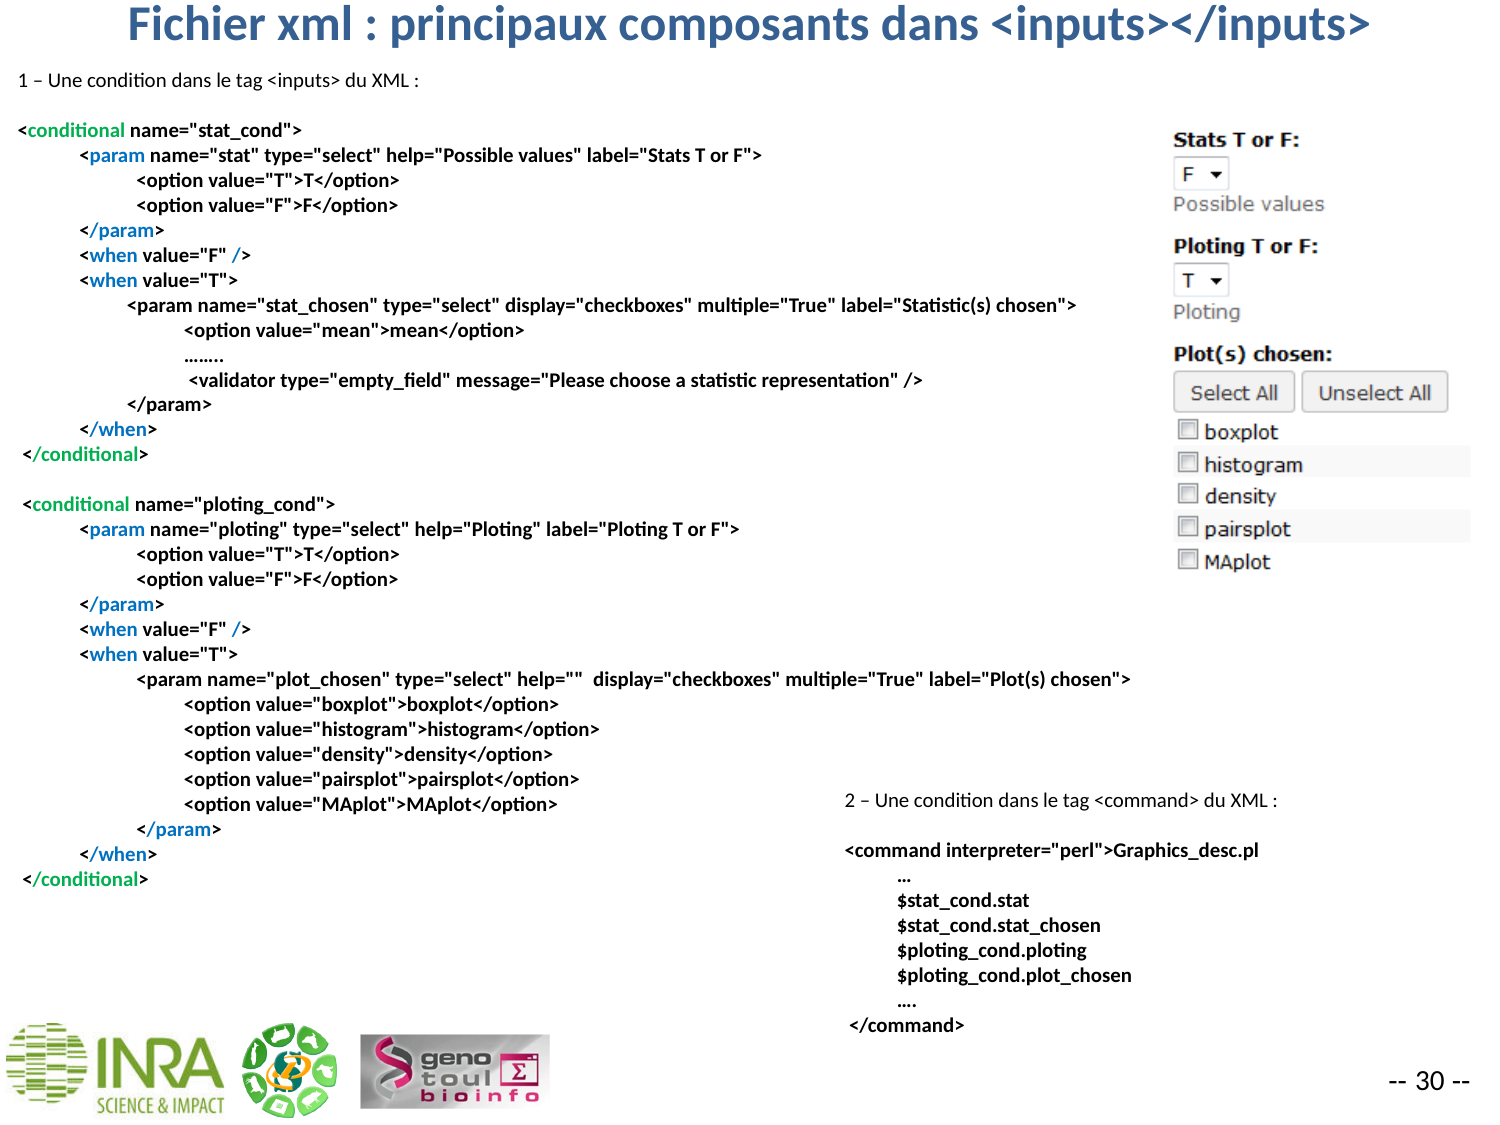

Fichier xml : principaux composants dans <inputs></inputs>
1 – Une condition dans le tag <inputs> du XML :
<conditional name="stat_cond">
             <param name="stat" type="select" help="Possible values" label="Stats T or F">
                         <option value="T">T</option>
                         <option value="F">F</option>
             </param>
             <when value="F" />
             <when value="T">
                       <param name="stat_chosen" type="select" display="checkboxes" multiple="True" label="Statistic(s) chosen">
                                   <option value="mean">mean</option>
                                   ……..
                                    <validator type="empty_field" message="Please choose a statistic representation" />
                       </param>
             </when>
 </conditional>
 <conditional name="ploting_cond">
             <param name="ploting" type="select" help="Ploting" label="Ploting T or F">
                         <option value="T">T</option>
                         <option value="F">F</option>
             </param>
             <when value="F" />
             <when value="T">
                         <param name="plot_chosen" type="select" help=""  display="checkboxes" multiple="True" label="Plot(s) chosen">
                                   <option value="boxplot">boxplot</option>
                                   <option value="histogram">histogram</option>
                                   <option value="density">density</option>
                                   <option value="pairsplot">pairsplot</option>
                                   <option value="MAplot">MAplot</option>
                         </param>
             </when>
 </conditional>
2 – Une condition dans le tag <command> du XML :
<command interpreter="perl">Graphics_desc.pl
           …
           $stat_cond.stat
           $stat_cond.stat_chosen
           $ploting_cond.ploting
           $ploting_cond.plot_chosen
           ….
 </command>